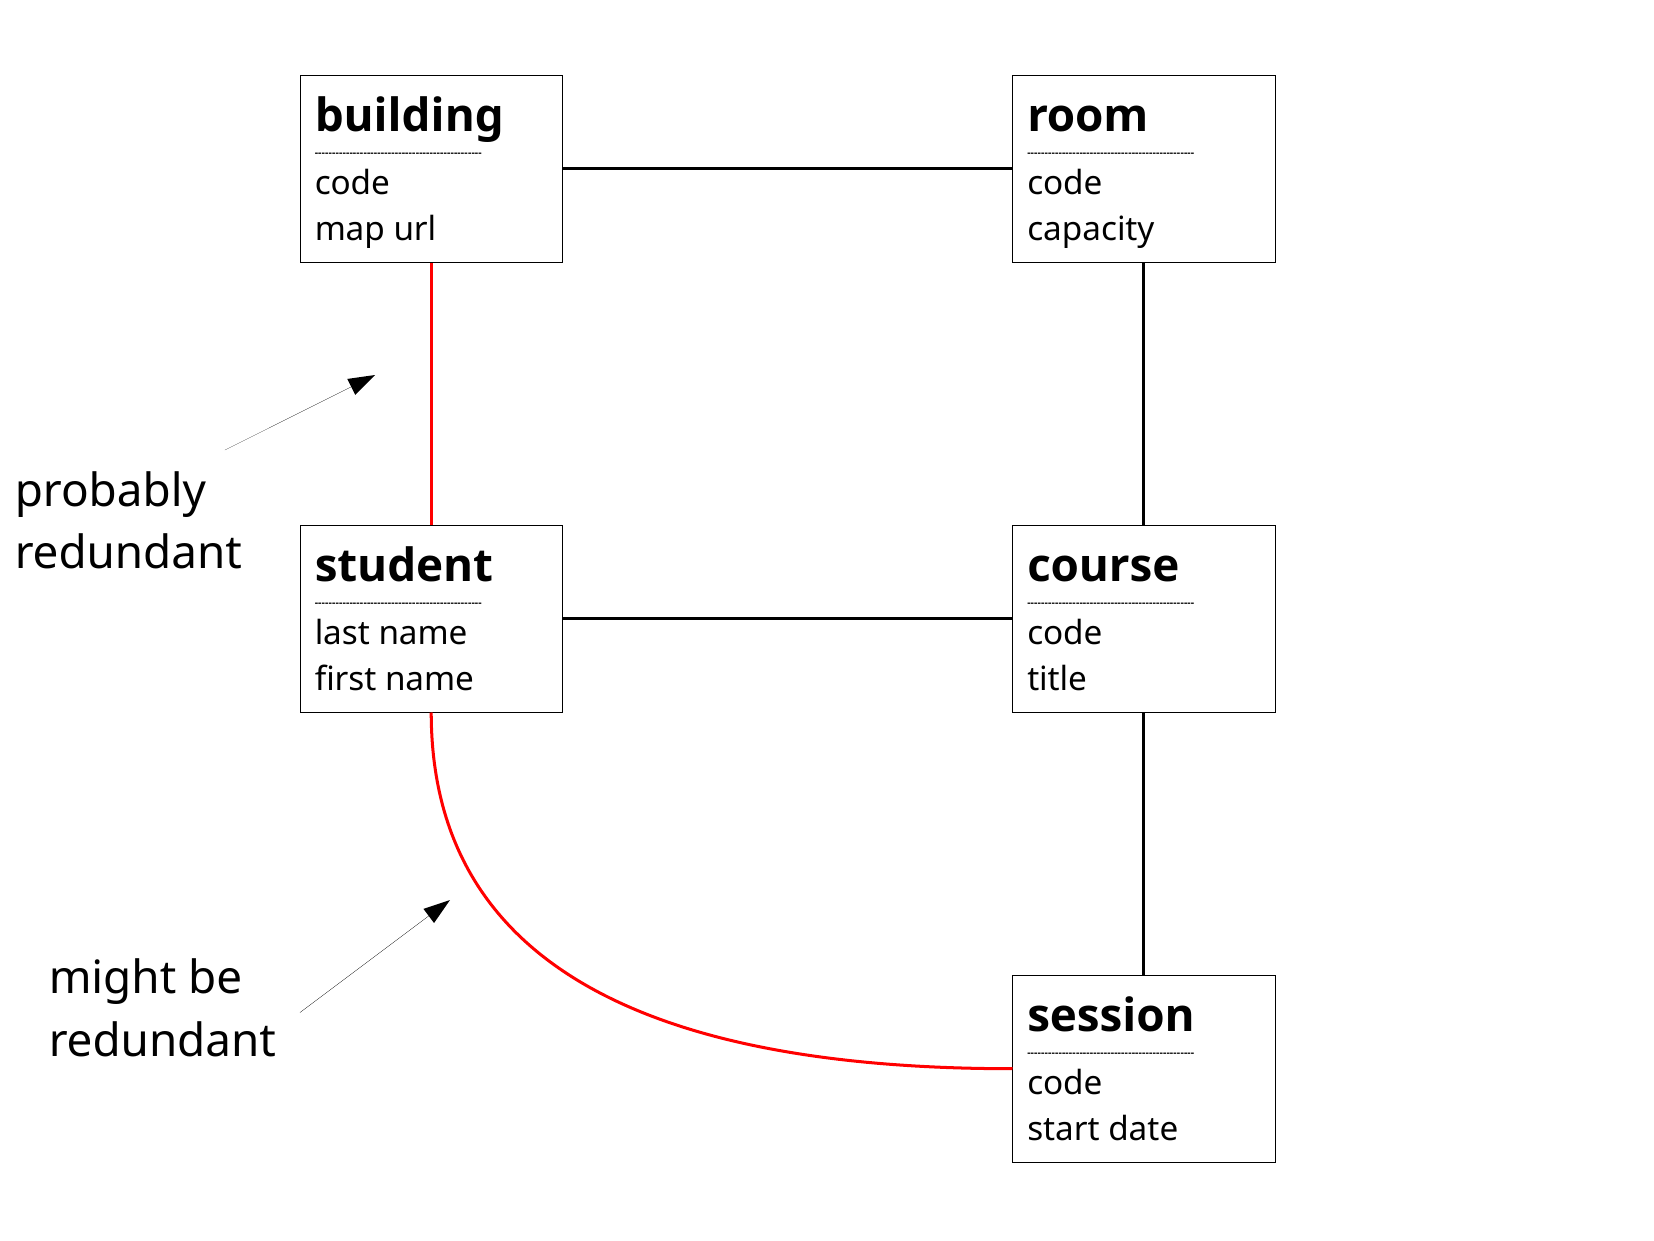

building
------------------------------------------------
code
map url
room
------------------------------------------------
code
capacity
probably
redundant
student
------------------------------------------------
last name
first name
course
------------------------------------------------
code
title
might be
redundant
session
------------------------------------------------
code
start date